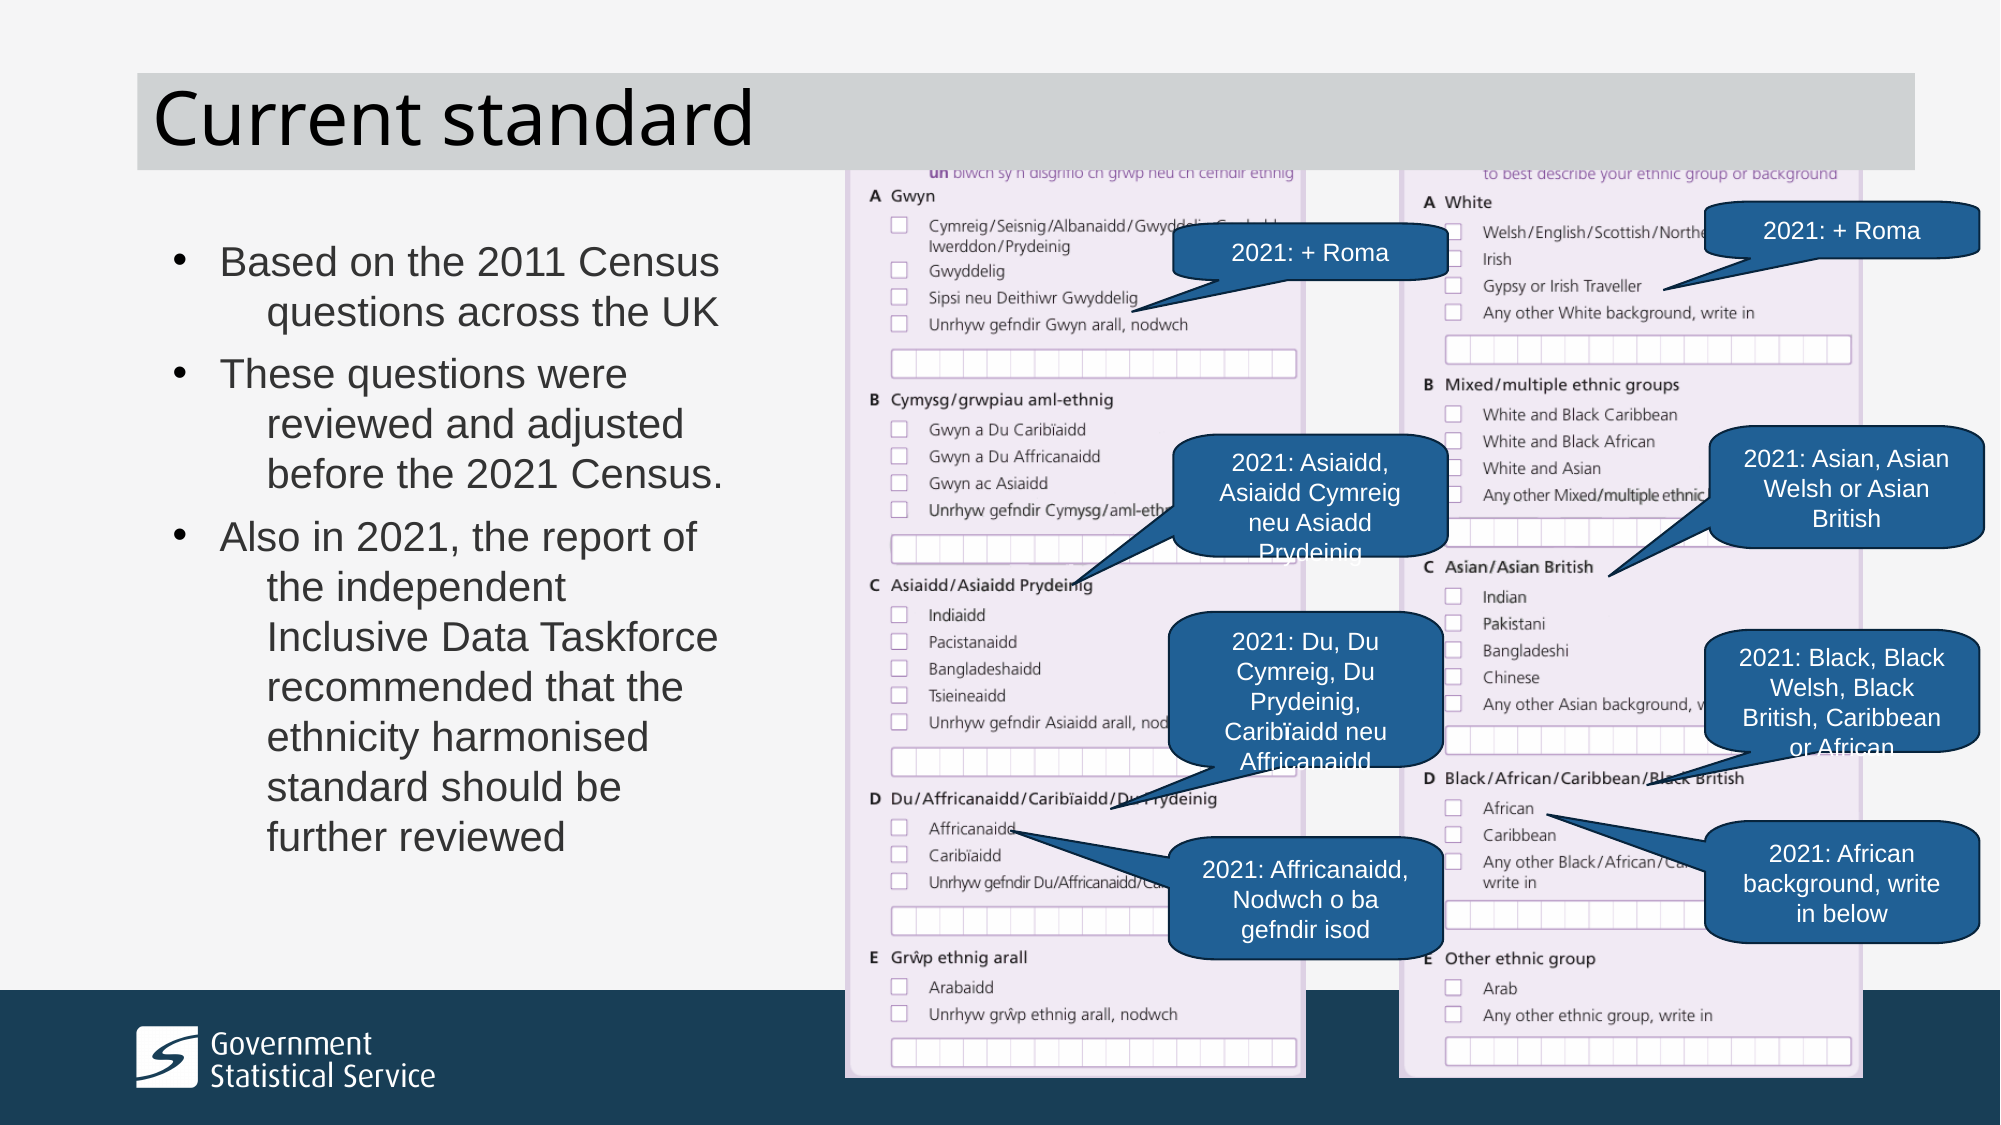

Current standard
2021: + Roma
2021: + Roma
Based on the 2011 Census questions across the UK
These questions were reviewed and adjusted before the 2021 Census.
Also in 2021, the report of the independent Inclusive Data Taskforce recommended that the ethnicity harmonised standard should be further reviewed
2021: Asian, Asian Welsh or Asian British
2021: Asiaidd, Asiaidd Cymreig neu Asiadd Prydeinig
2021: Du, Du Cymreig, Du Prydeinig, Caribïaidd neu Affricanaidd
2021: Black, Black Welsh, Black British, Caribbean or African
2021: African background, write in below
2021: Affricanaidd, Nodwch o ba gefndir isod